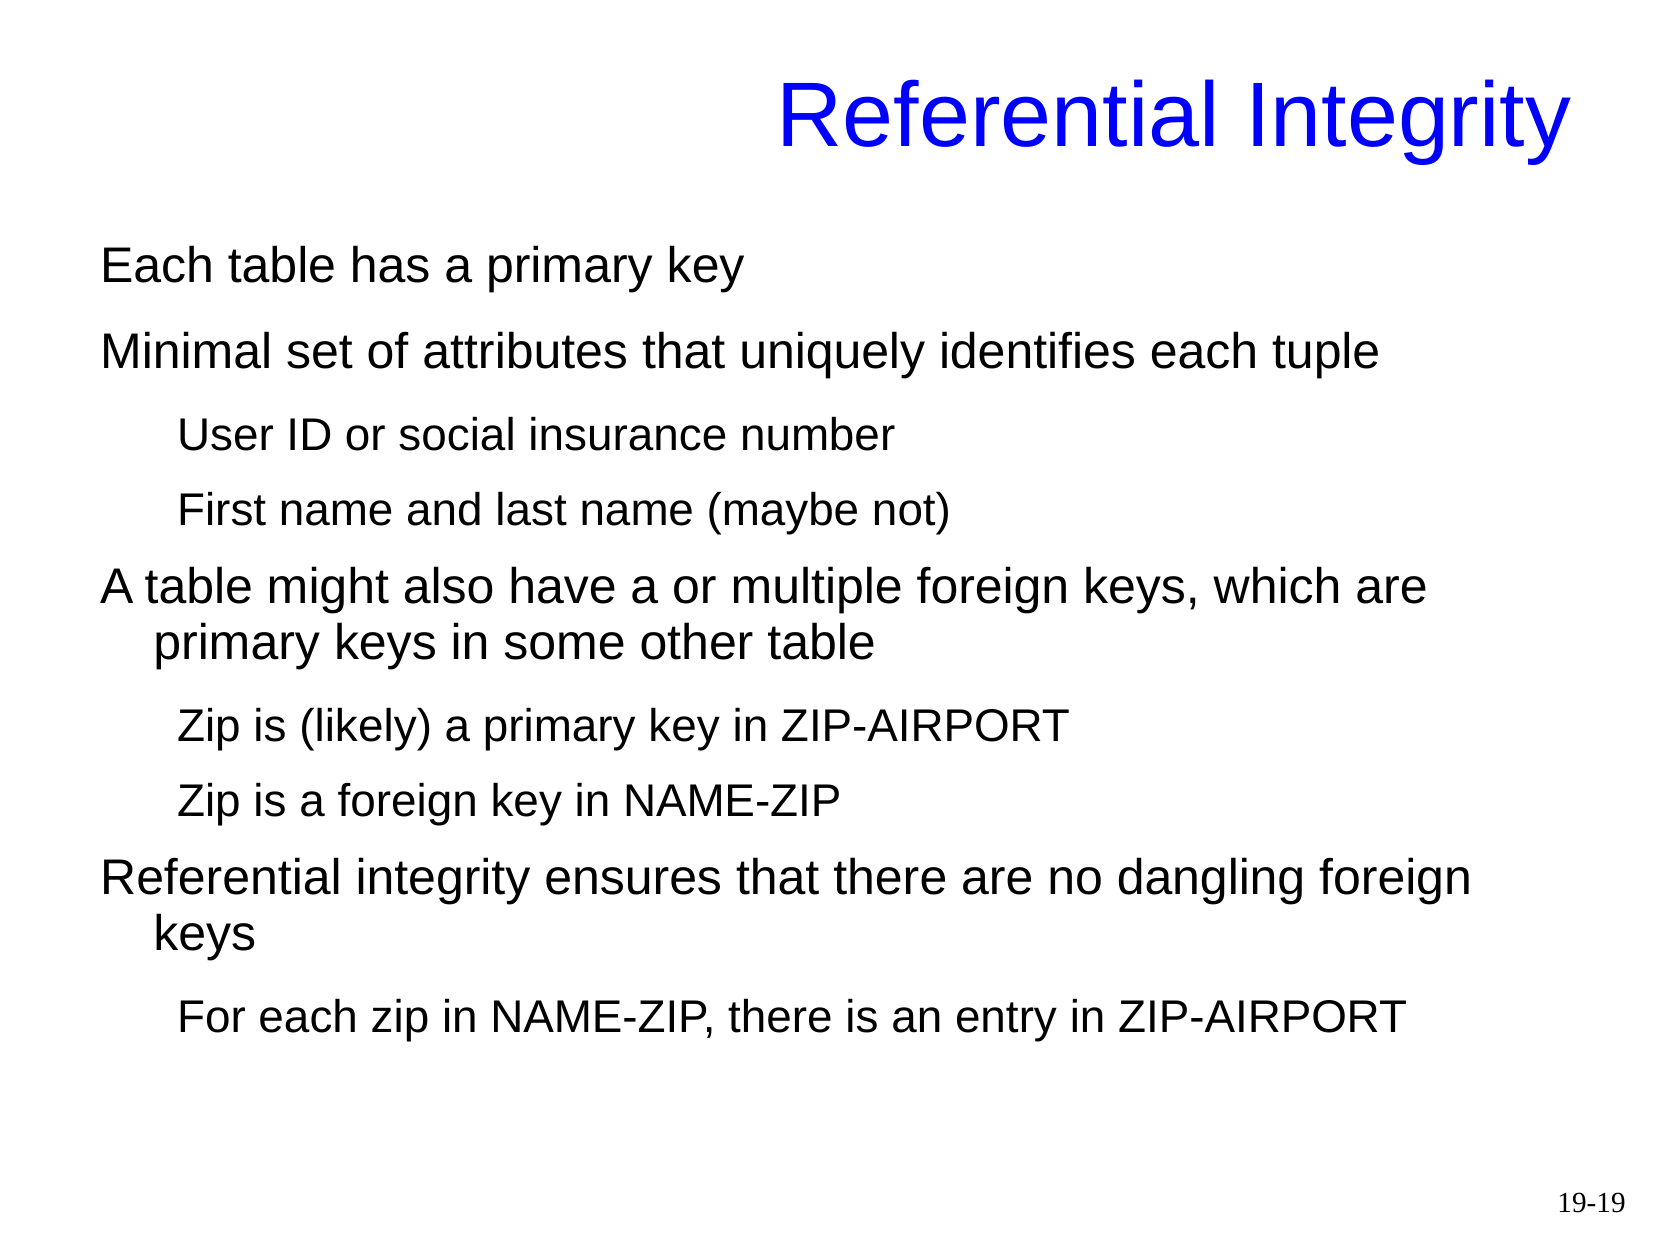

# Referential Integrity
Each table has a primary key
Minimal set of attributes that uniquely identifies each tuple
User ID or social insurance number
First name and last name (maybe not)
A table might also have a or multiple foreign keys, which are primary keys in some other table
Zip is (likely) a primary key in ZIP-AIRPORT
Zip is a foreign key in NAME-ZIP
Referential integrity ensures that there are no dangling foreign keys
For each zip in NAME-ZIP, there is an entry in ZIP-AIRPORT